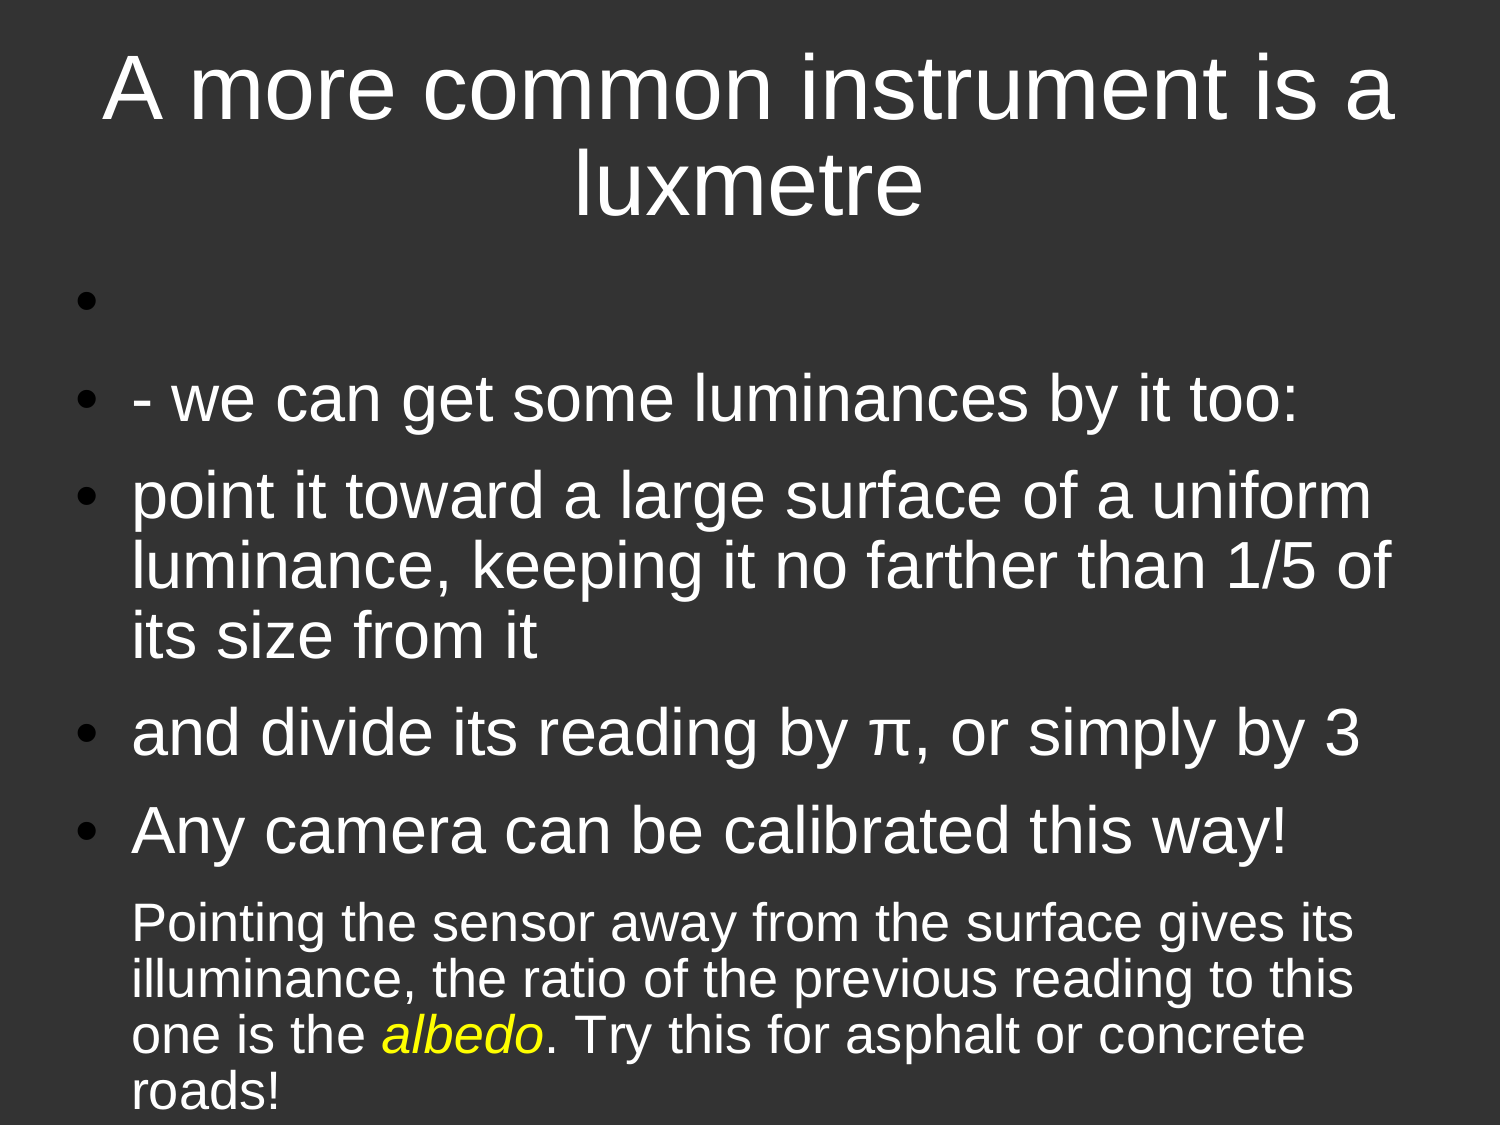

# A more common instrument is a luxmetre
- we can get some luminances by it too:
point it toward a large surface of a uniform luminance, keeping it no farther than 1/5 of its size from it
and divide its reading by π, or simply by 3
Any camera can be calibrated this way!
Pointing the sensor away from the surface gives its illuminance, the ratio of the previous reading to this one is the albedo. Try this for asphalt or concrete roads!